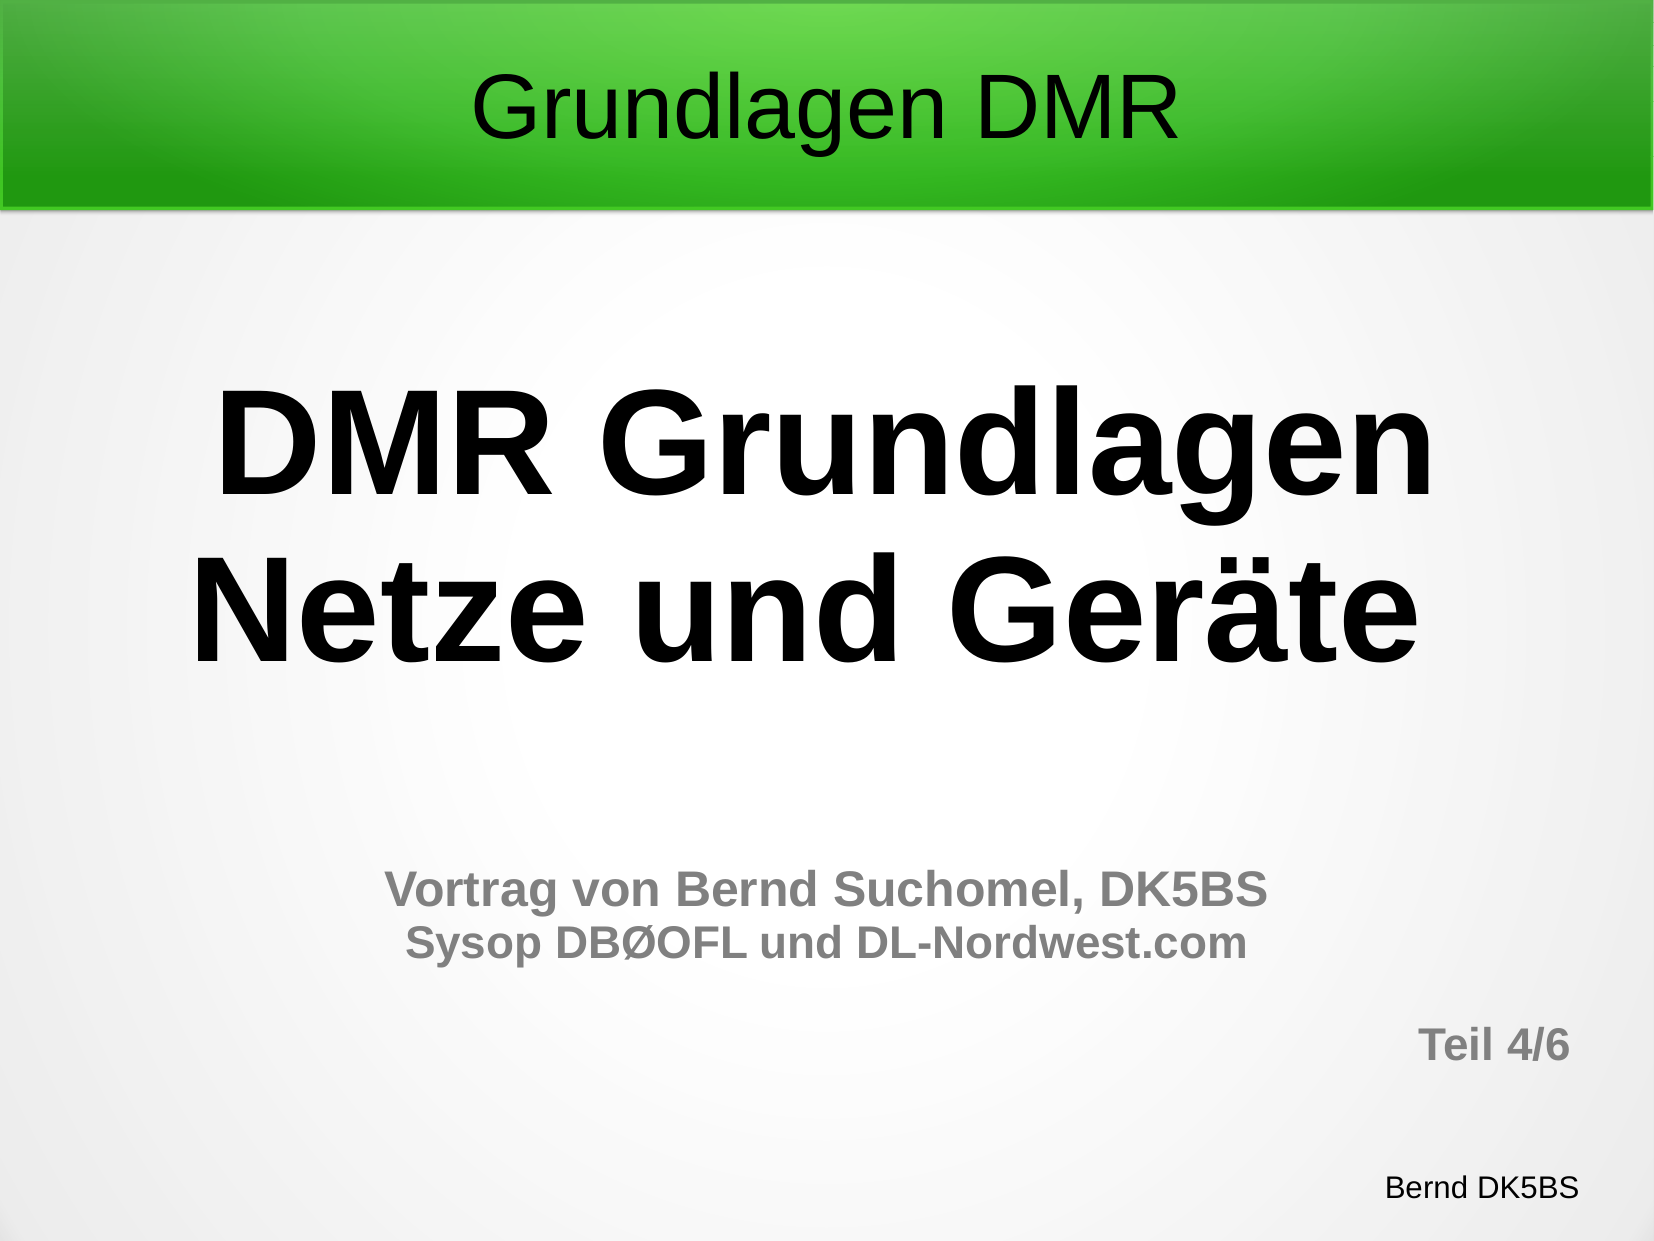

Grundlagen DMR
# DMR Grundlagen Netze und Geräte
Vortrag von Bernd Suchomel, DK5BS
Sysop DBØOFL und DL-Nordwest.com
Teil 4/6
Bernd DK5BS